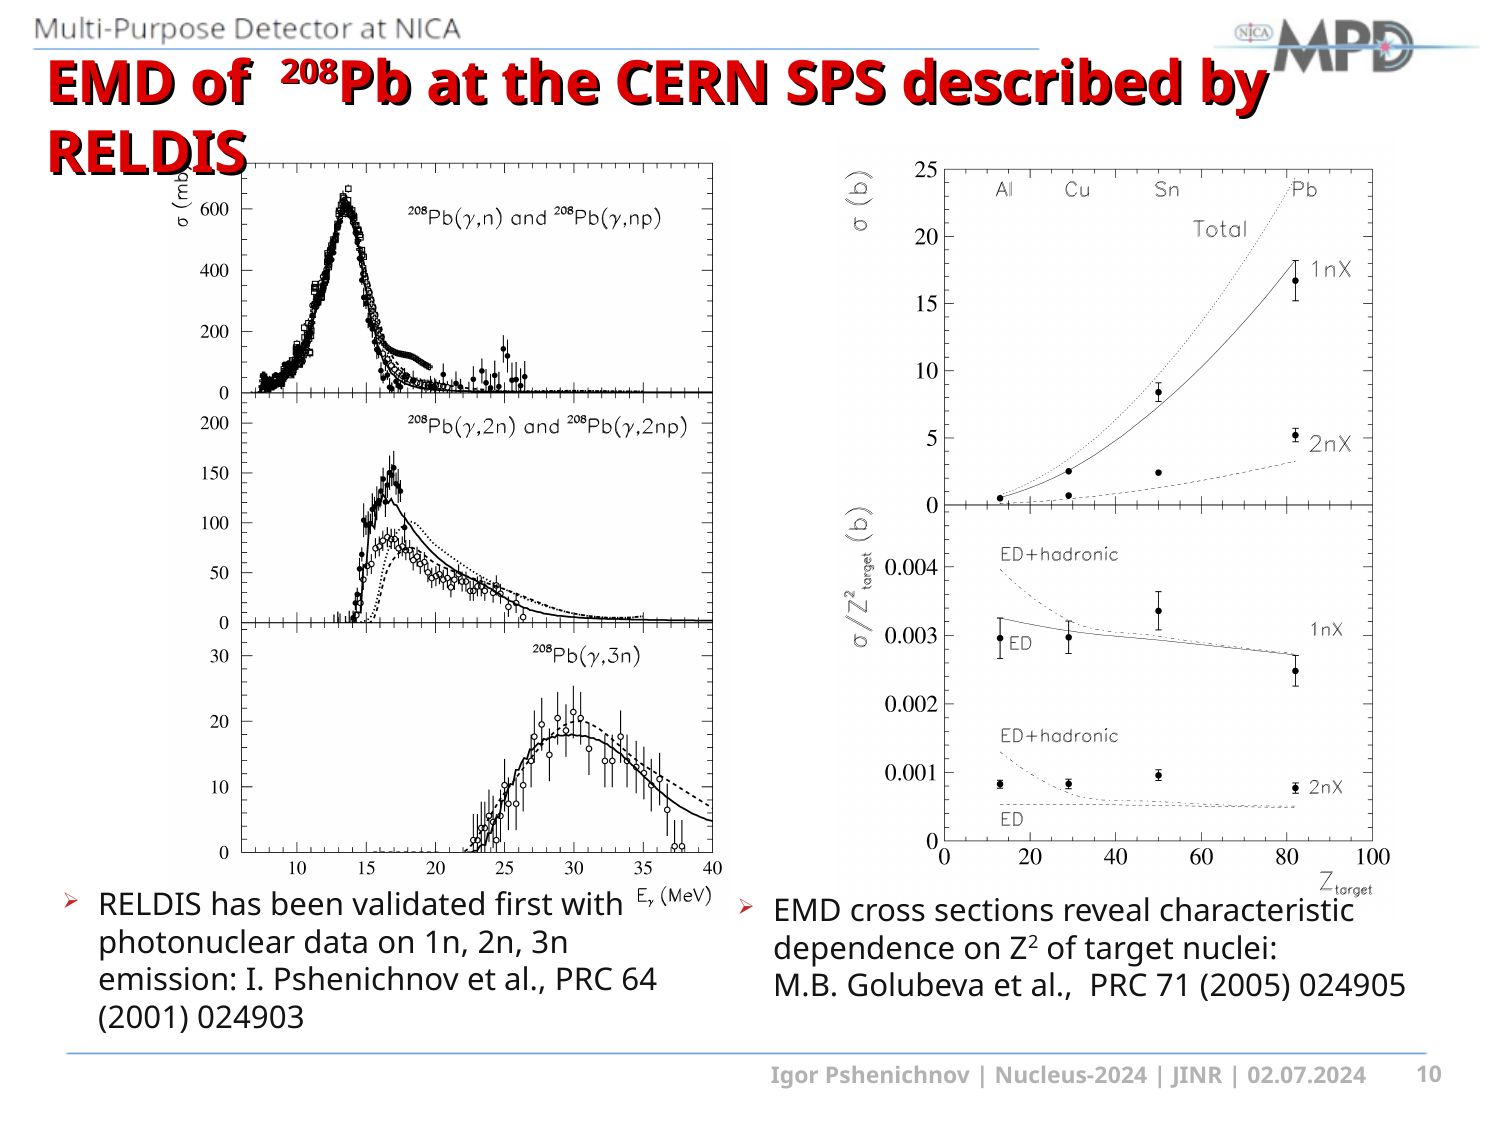

# EMD of 208Pb at the CERN SPS described by RELDIS
RELDIS has been validated first with photonuclear data on 1n, 2n, 3n emission: I. Pshenichnov et al., PRC 64 (2001) 024903
EMD cross sections reveal characteristic dependence on Z2 of target nuclei: M.B. Golubeva et al., PRC 71 (2005) 024905
 Igor Pshenichnov | Nucleus-2024 | JINR | 02.07.2024